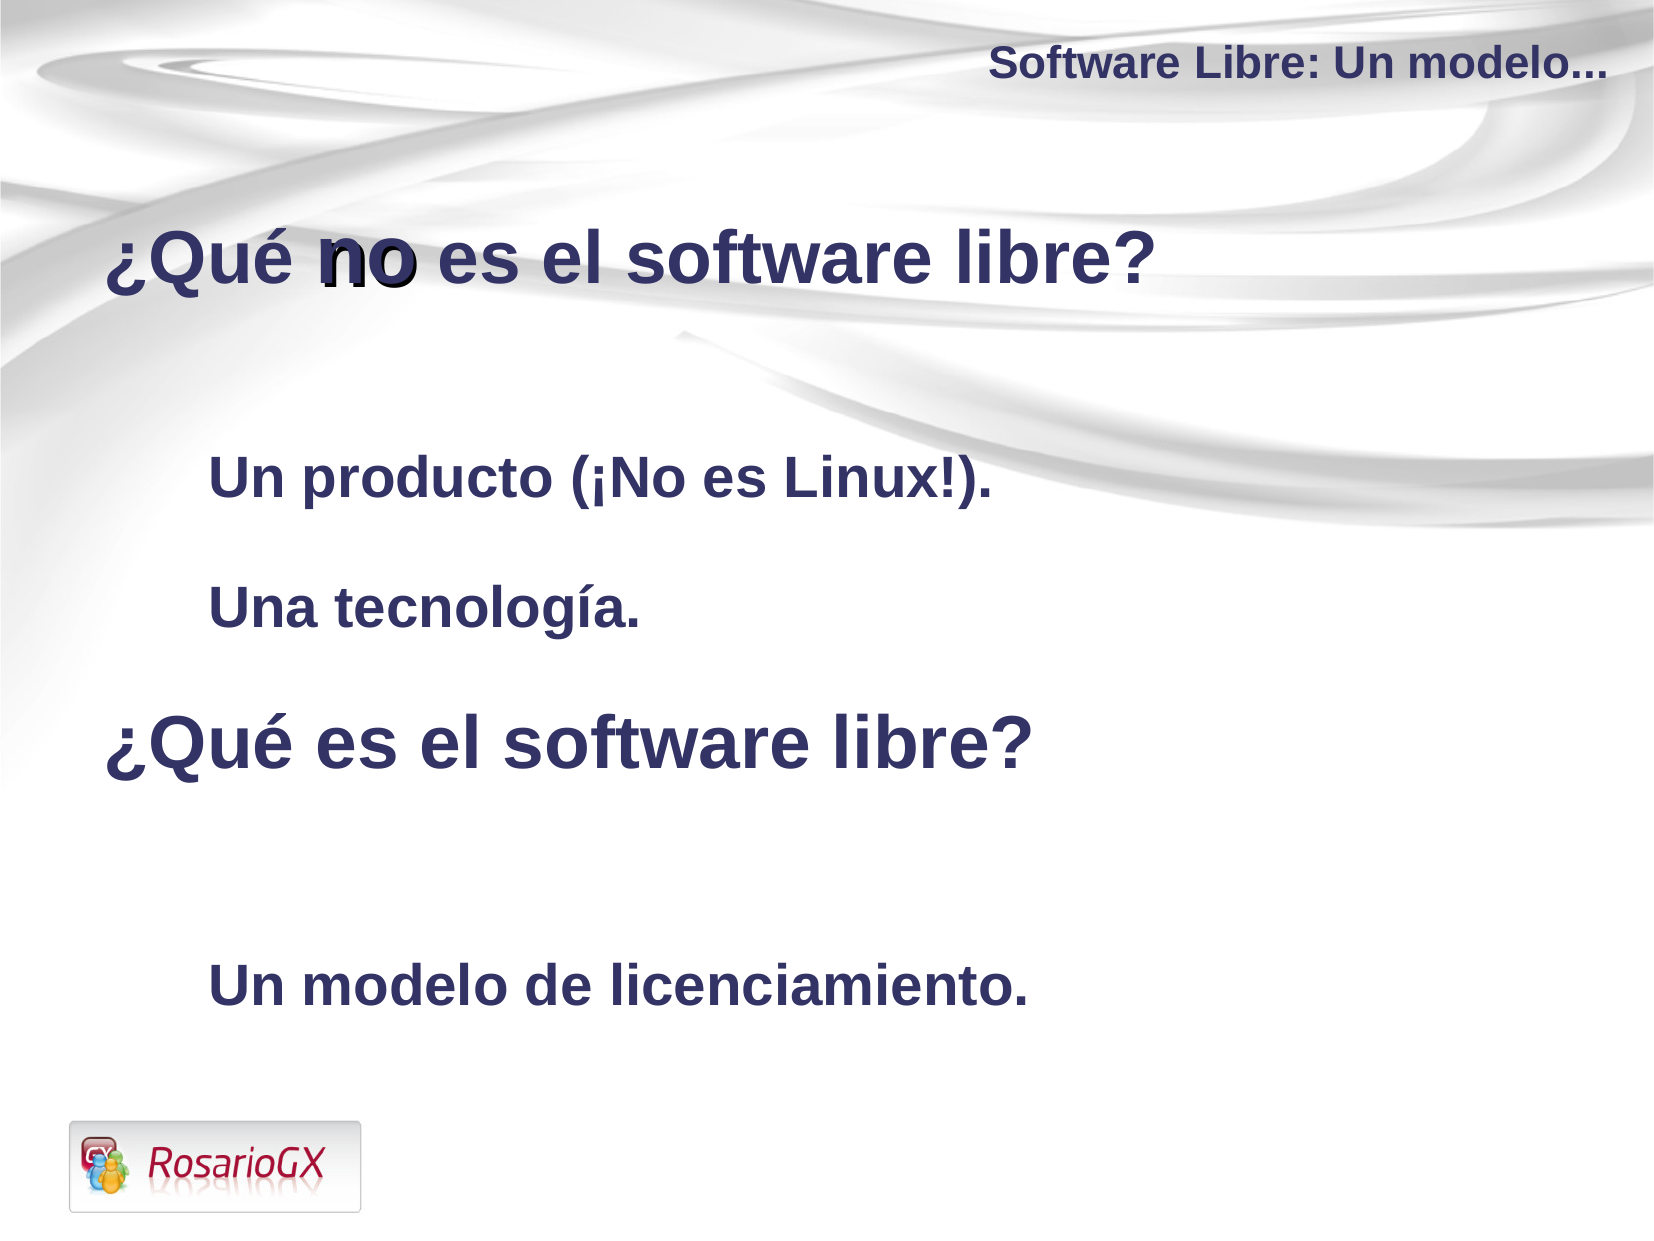

Software Libre: Un modelo...
¿Qué no es el software libre?
 Un producto (¡No es Linux!).
 Una tecnología.
¿Qué es el software libre?
 Un modelo de licenciamiento.